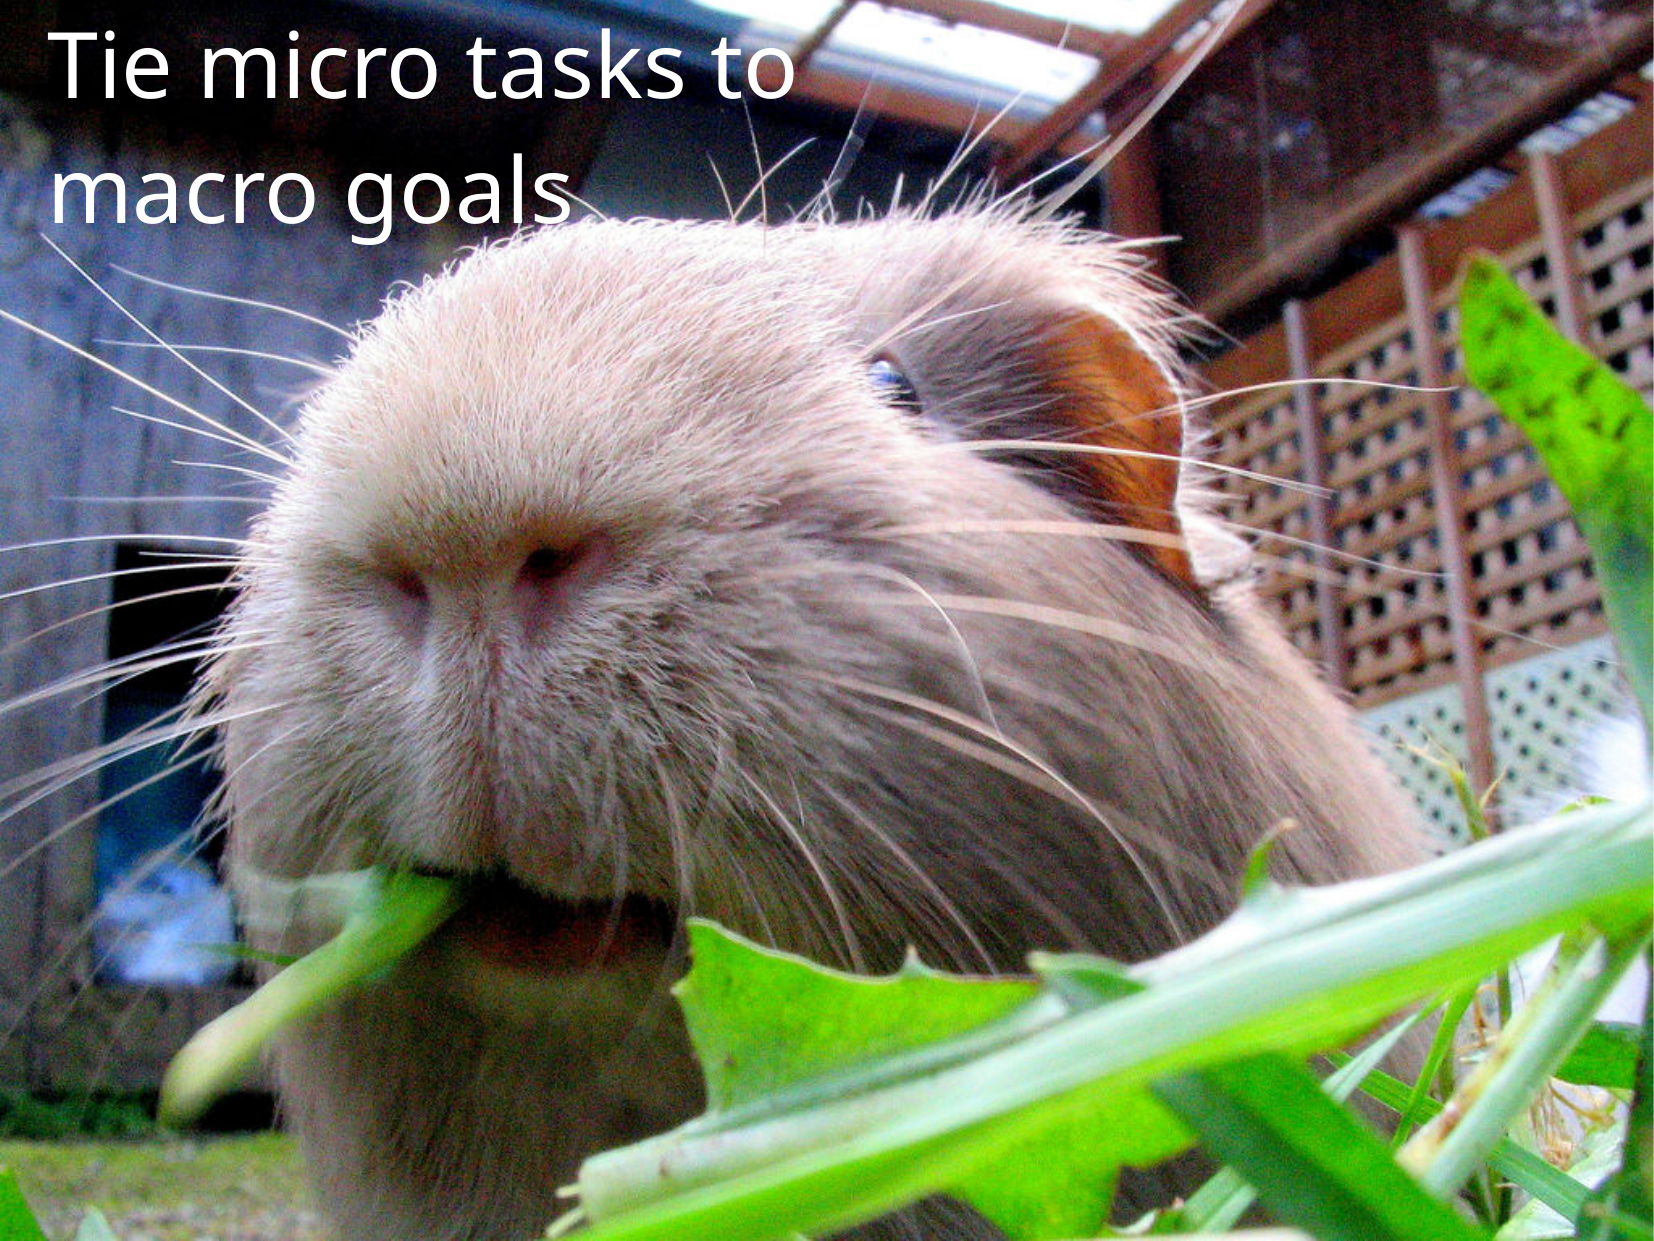

# Tie micro tasks to macro goals